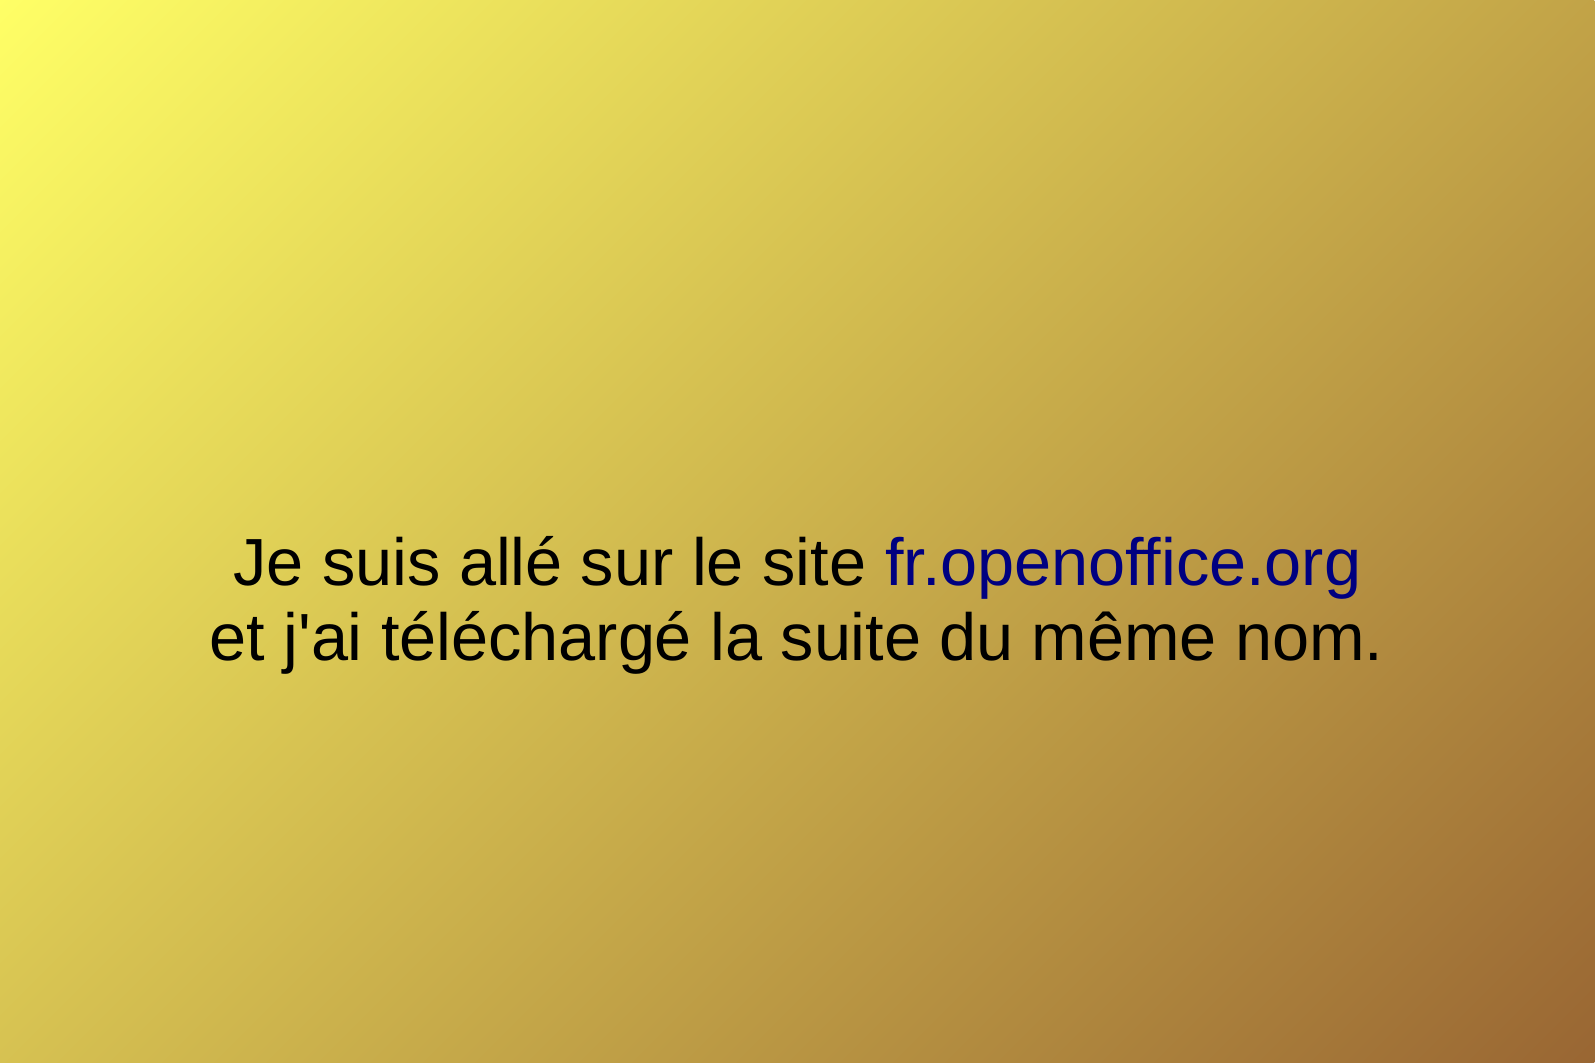

Je suis allé sur le site fr.openoffice.org
et j'ai téléchargé la suite du même nom.